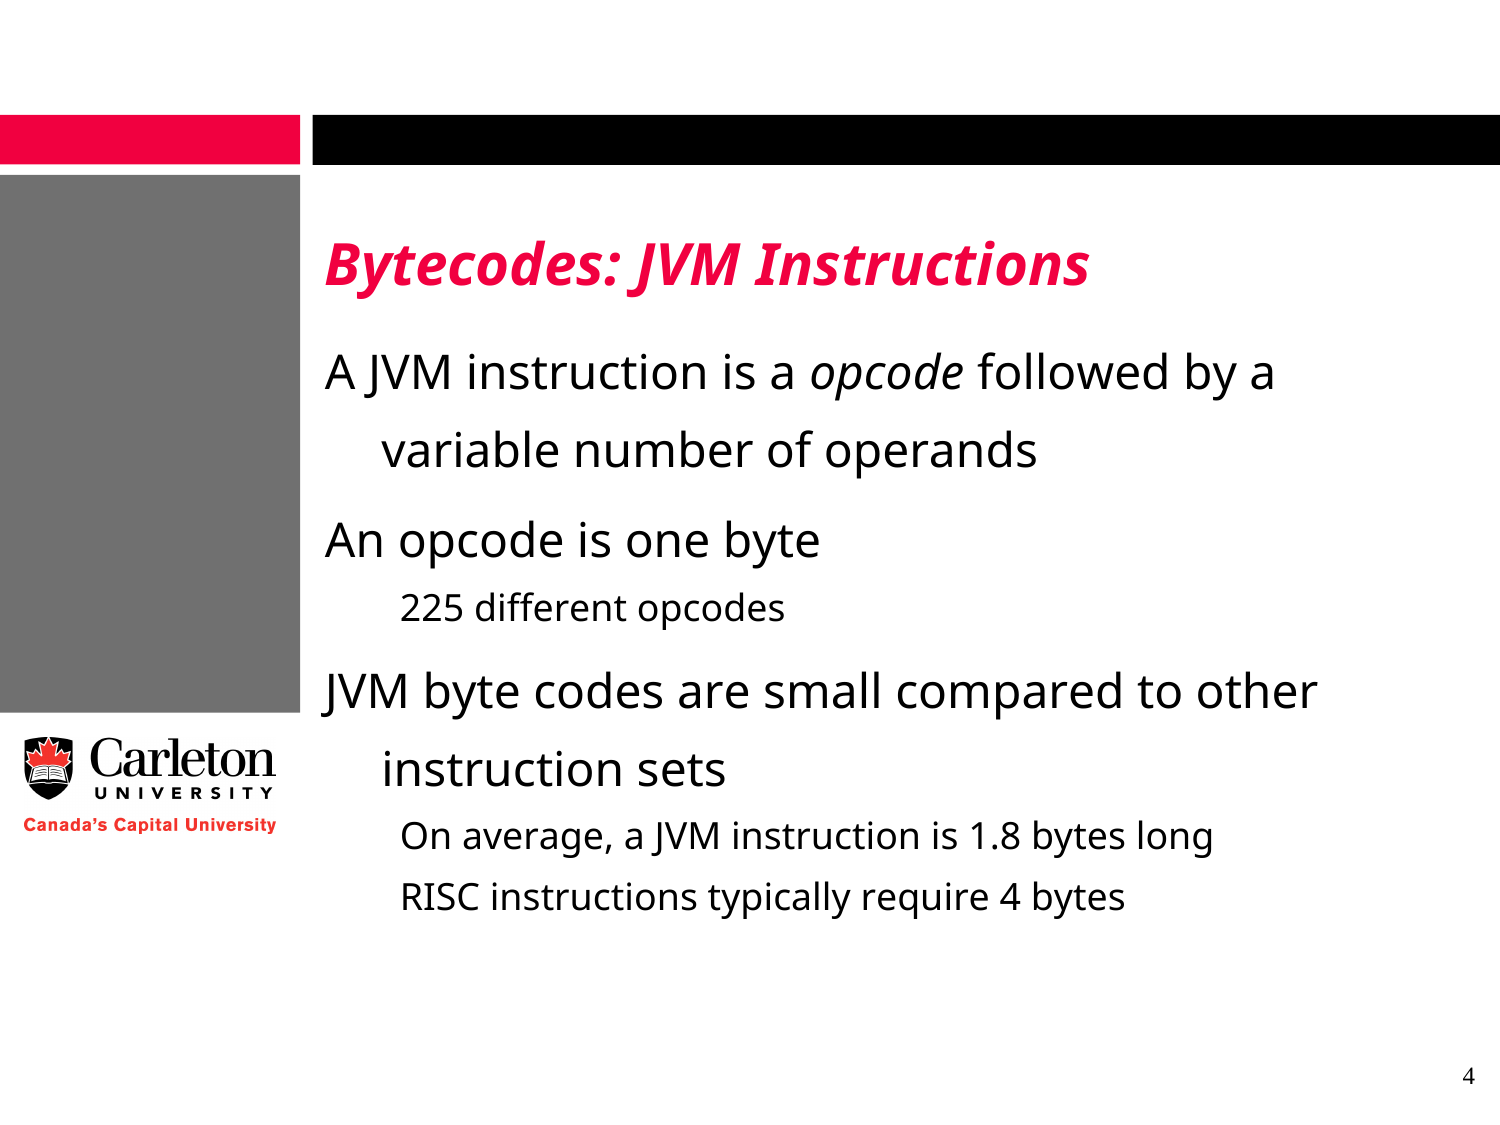

# Bytecodes: JVM Instructions
A JVM instruction is a opcode followed by a variable number of operands
An opcode is one byte
225 different opcodes
JVM byte codes are small compared to other instruction sets
On average, a JVM instruction is 1.8 bytes long
RISC instructions typically require 4 bytes
4